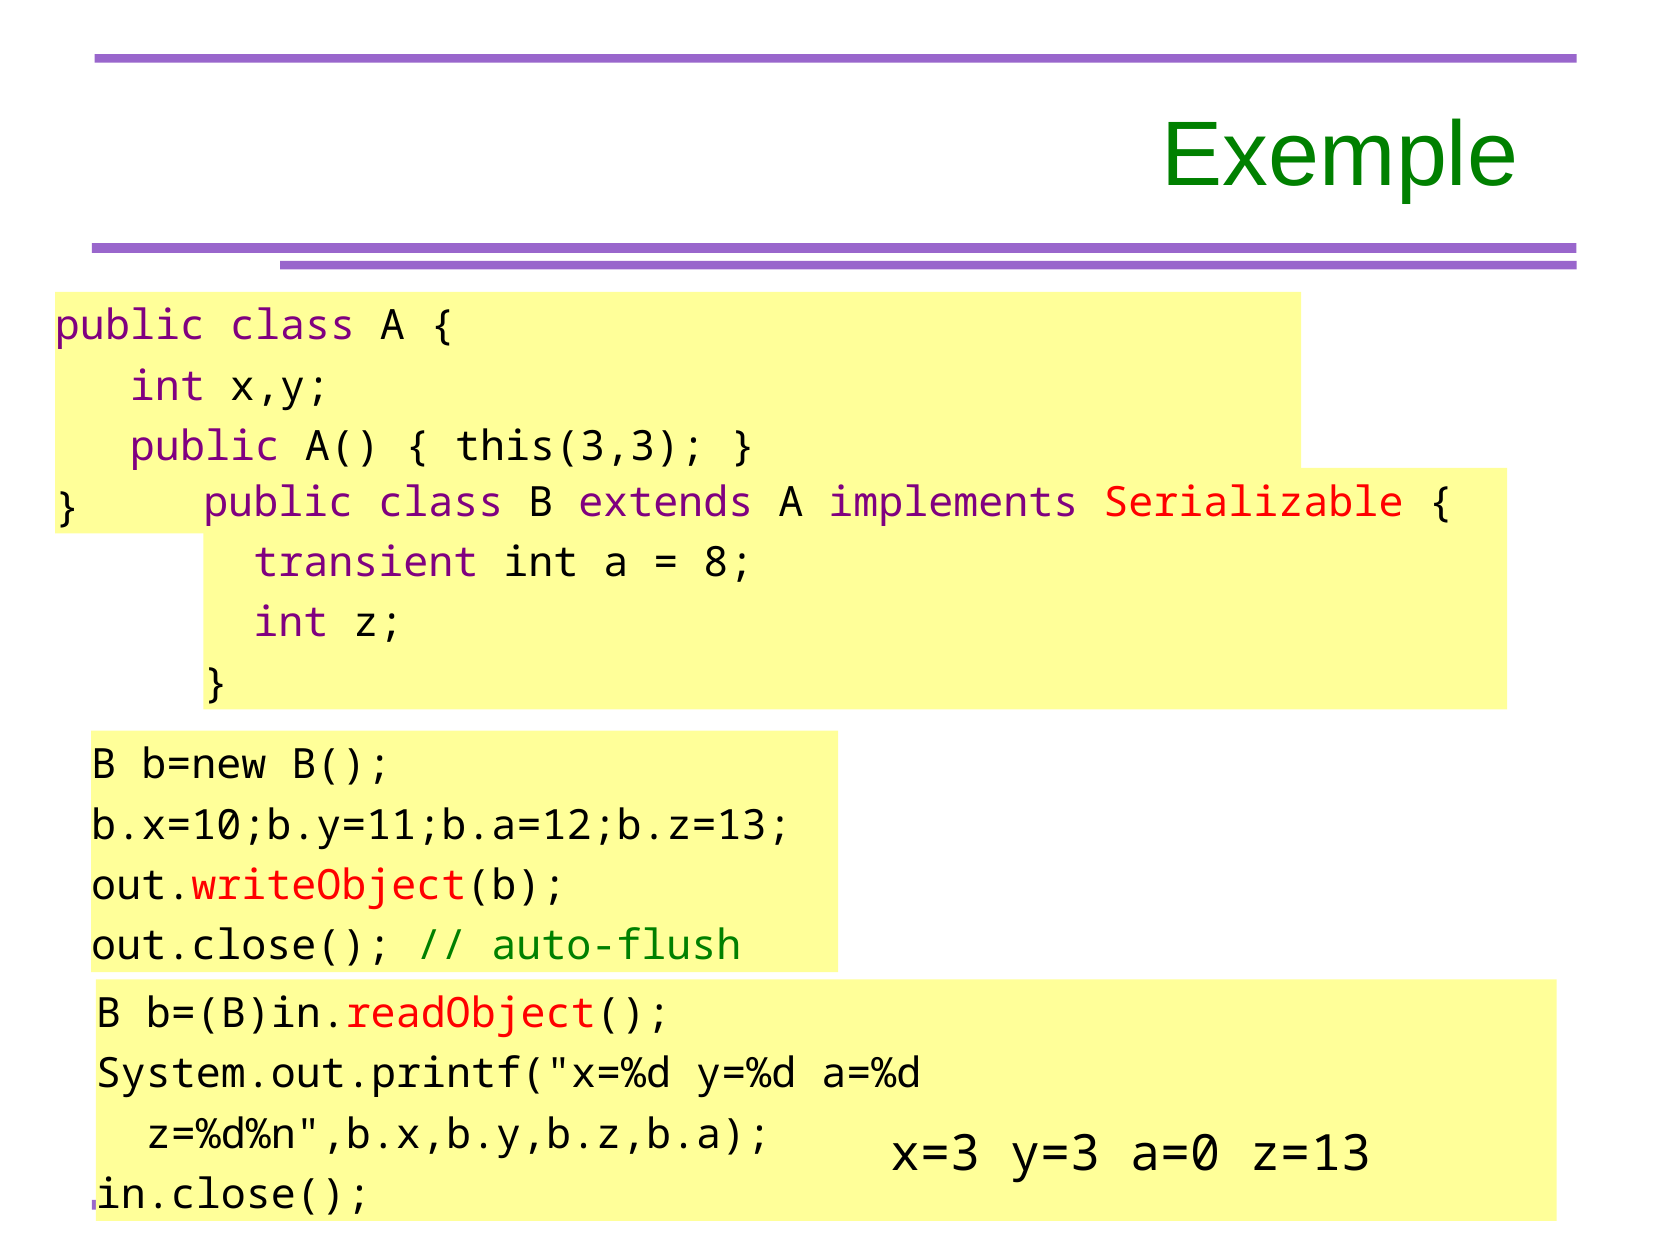

# Exemple
public class A {
 int x,y;
 public A() { this(3,3); }
}
public class B extends A implements Serializable {
 transient int a = 8;
 int z;
}
B b=new B();
b.x=10;b.y=11;b.a=12;b.z=13;
out.writeObject(b);
out.close(); // auto-flush
B b=(B)in.readObject();
System.out.printf("x=%d y=%d a=%d
 z=%d%n",b.x,b.y,b.z,b.a);
in.close();
x=3 y=3 a=0 z=13